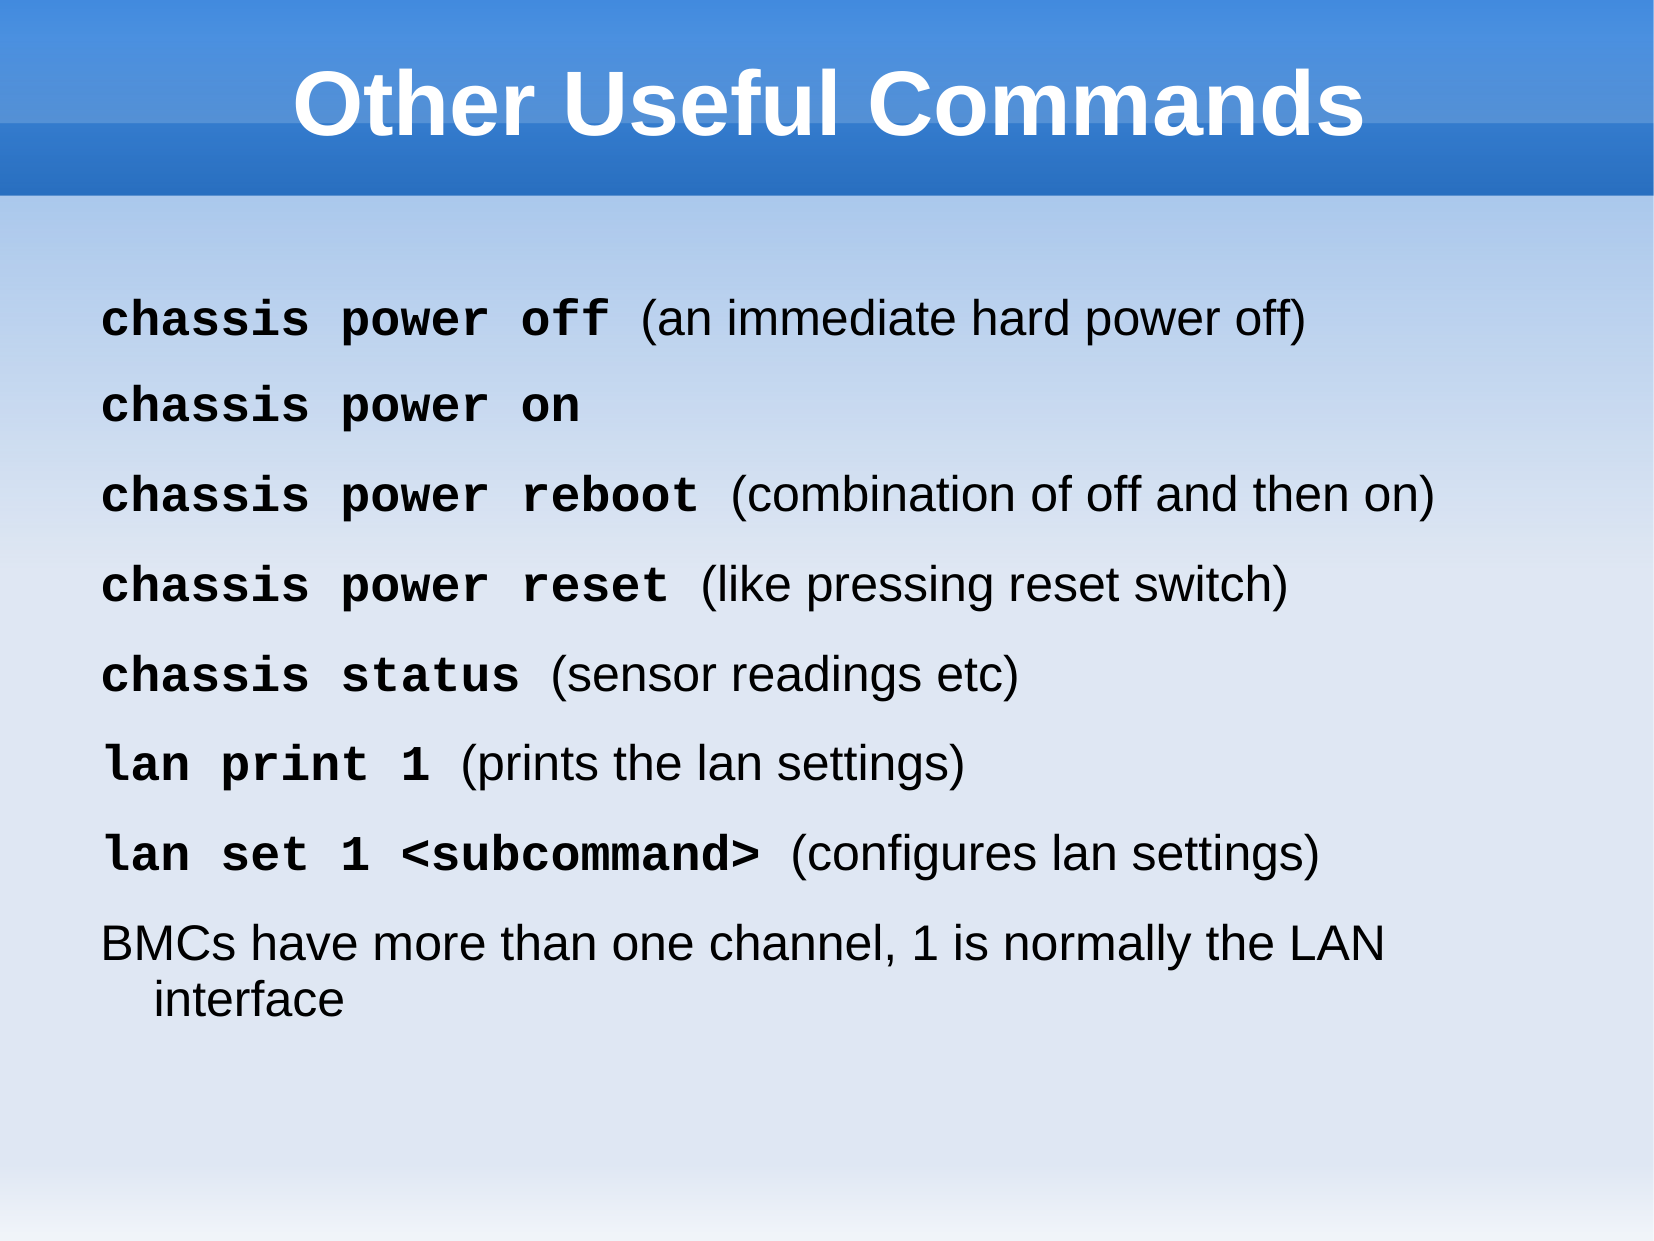

# Other Useful Commands
chassis power off (an immediate hard power off)
chassis power on
chassis power reboot (combination of off and then on)
chassis power reset (like pressing reset switch)
chassis status (sensor readings etc)
lan print 1 (prints the lan settings)
lan set 1 <subcommand> (configures lan settings)
BMCs have more than one channel, 1 is normally the LAN interface